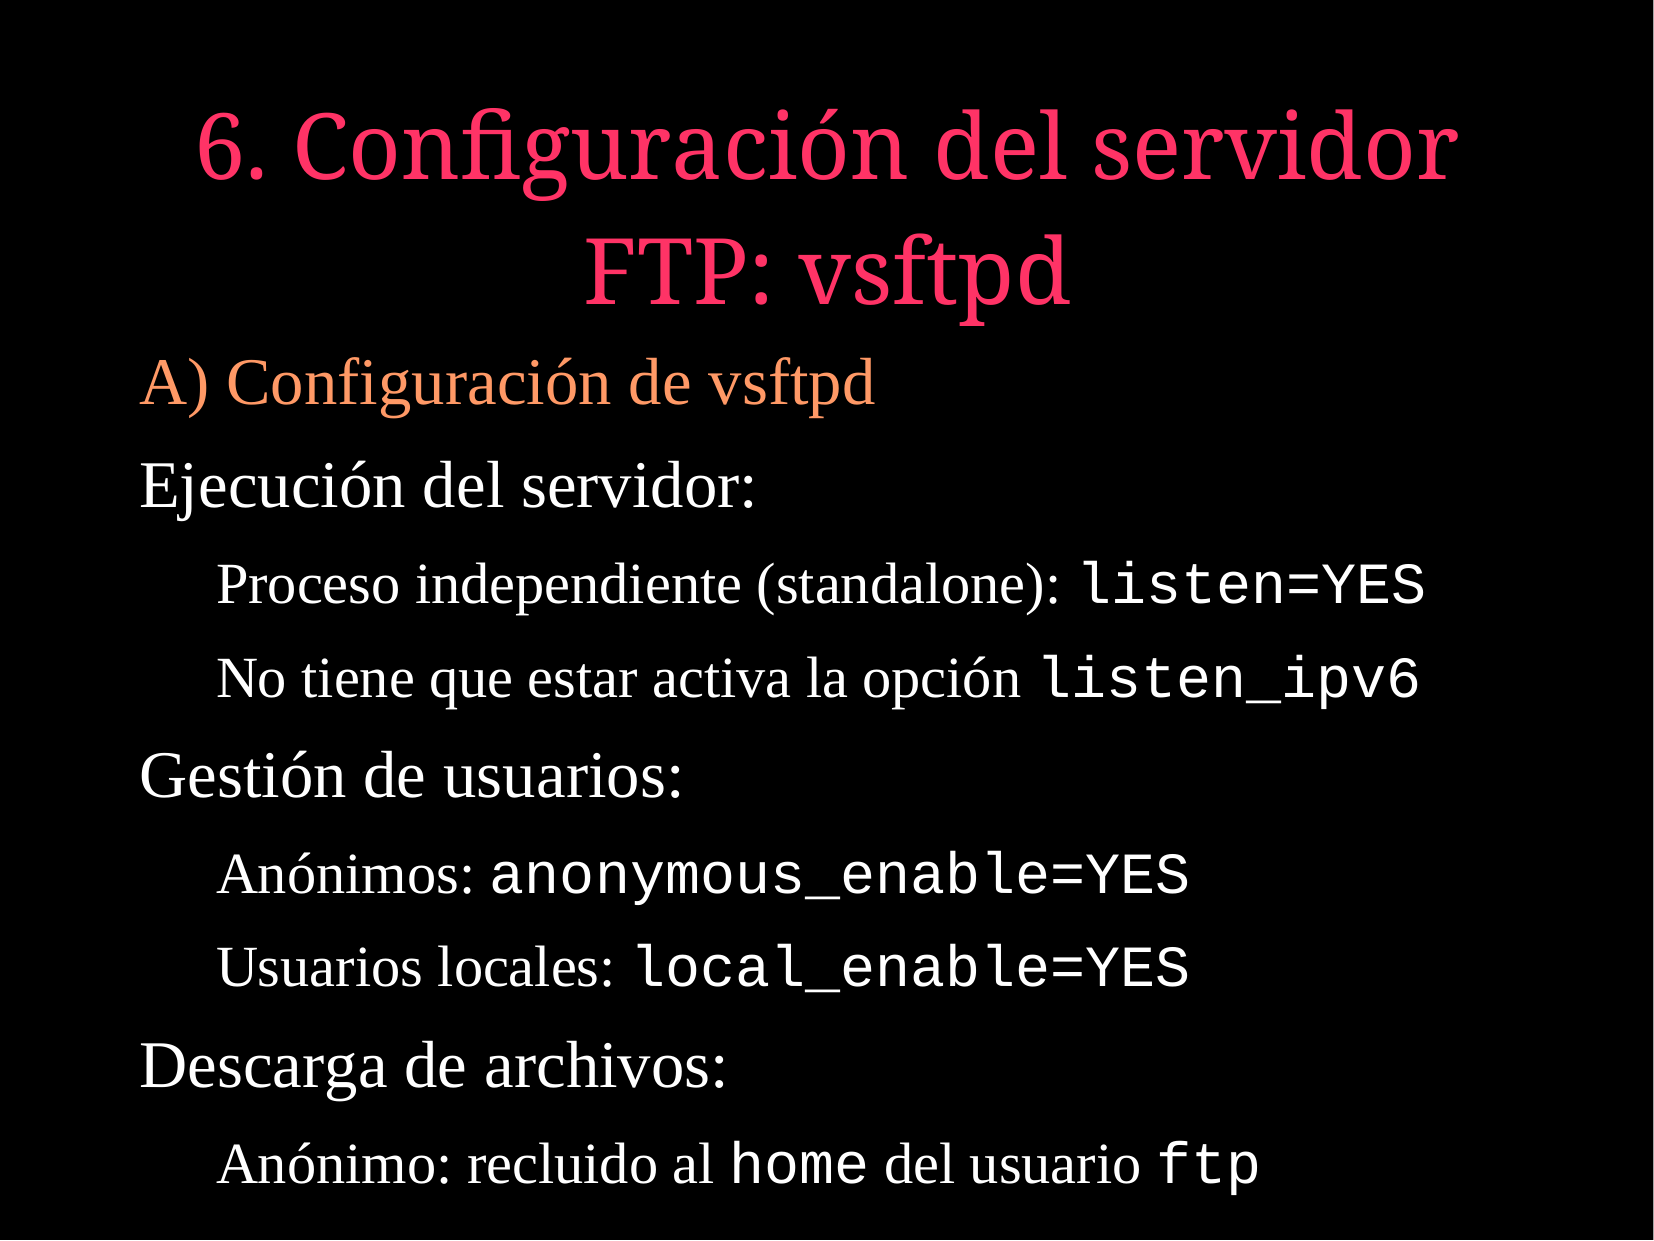

# 6. Configuración del servidor FTP: vsftpd
A) Configuración de vsftpd
Ejecución del servidor:
Proceso independiente (standalone): listen=YES
No tiene que estar activa la opción listen_ipv6
Gestión de usuarios:
Anónimos: anonymous_enable=YES
Usuarios locales: local_enable=YES
Descarga de archivos:
Anónimo: recluido al home del usuario ftp